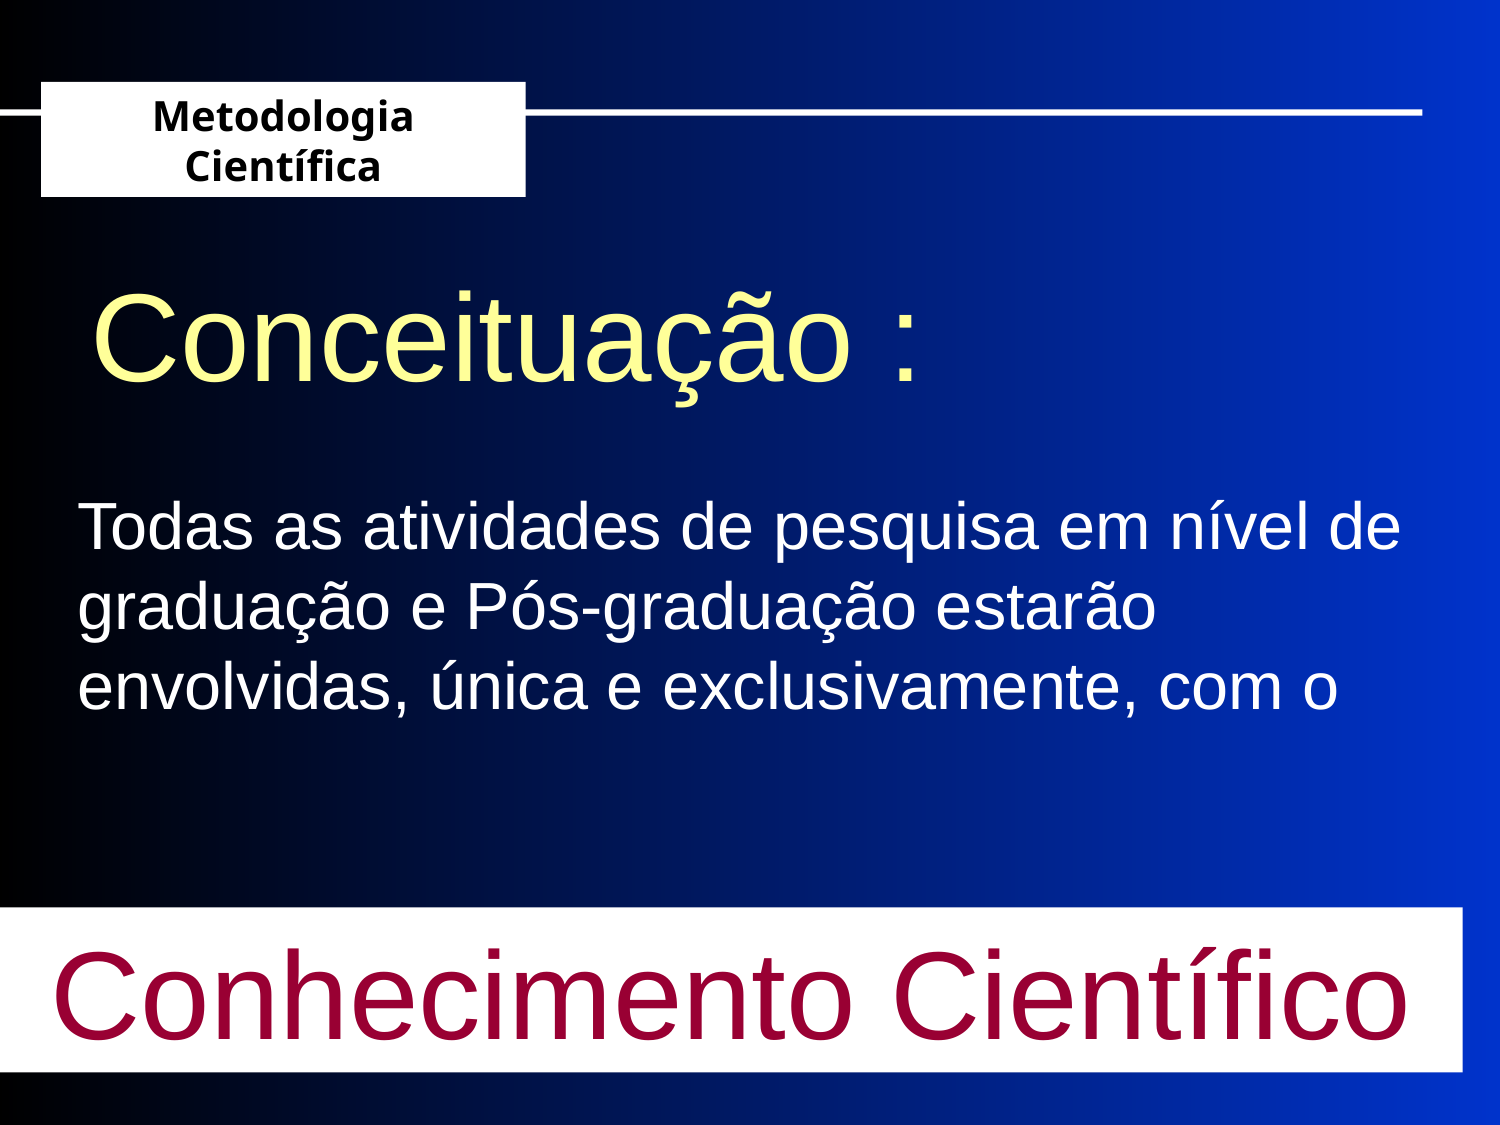

Metodologia Científica
Conceituação :
Todas as atividades de pesquisa em nível de graduação e Pós-graduação estarão envolvidas, única e exclusivamente, com o
Conhecimento Científico